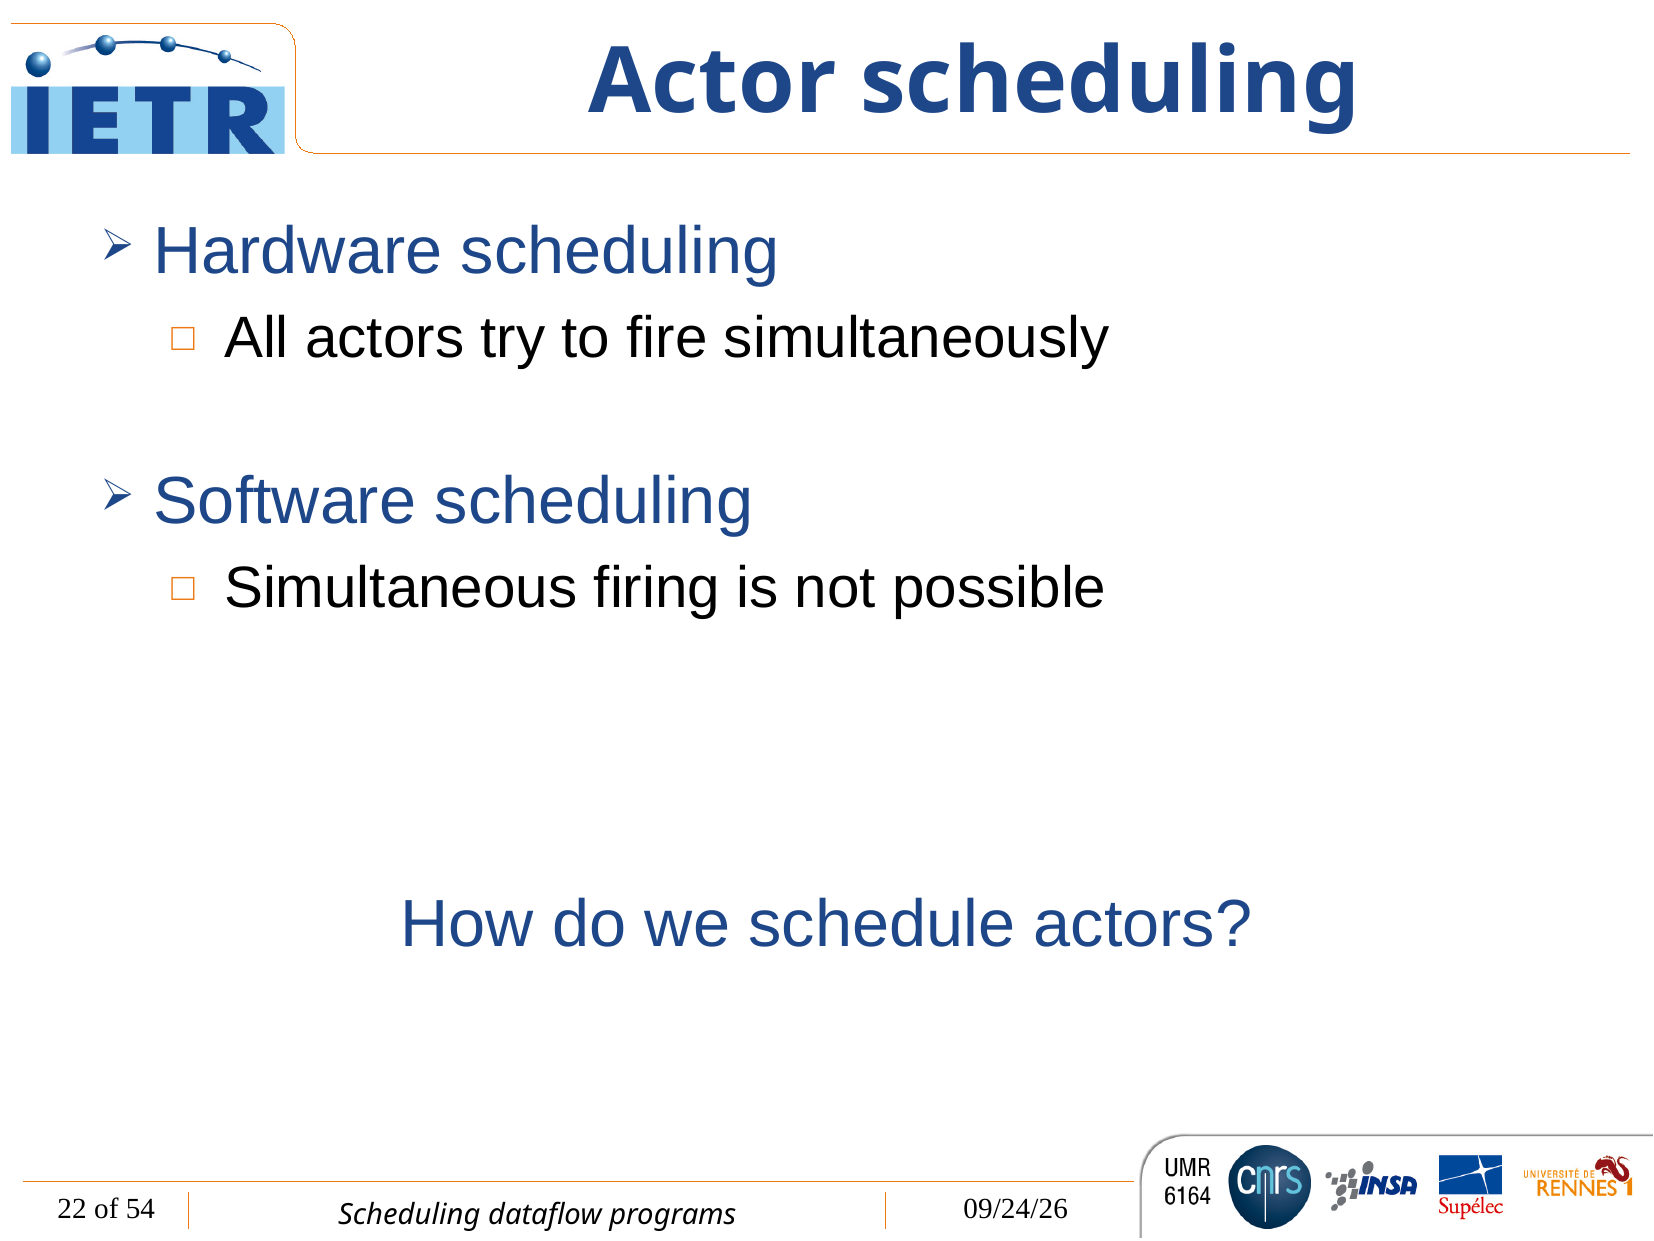

# Actor scheduling
Hardware scheduling
All actors try to fire simultaneously
Software scheduling
Simultaneous firing is not possible
How do we schedule actors?
22
Scheduling dataflow programs